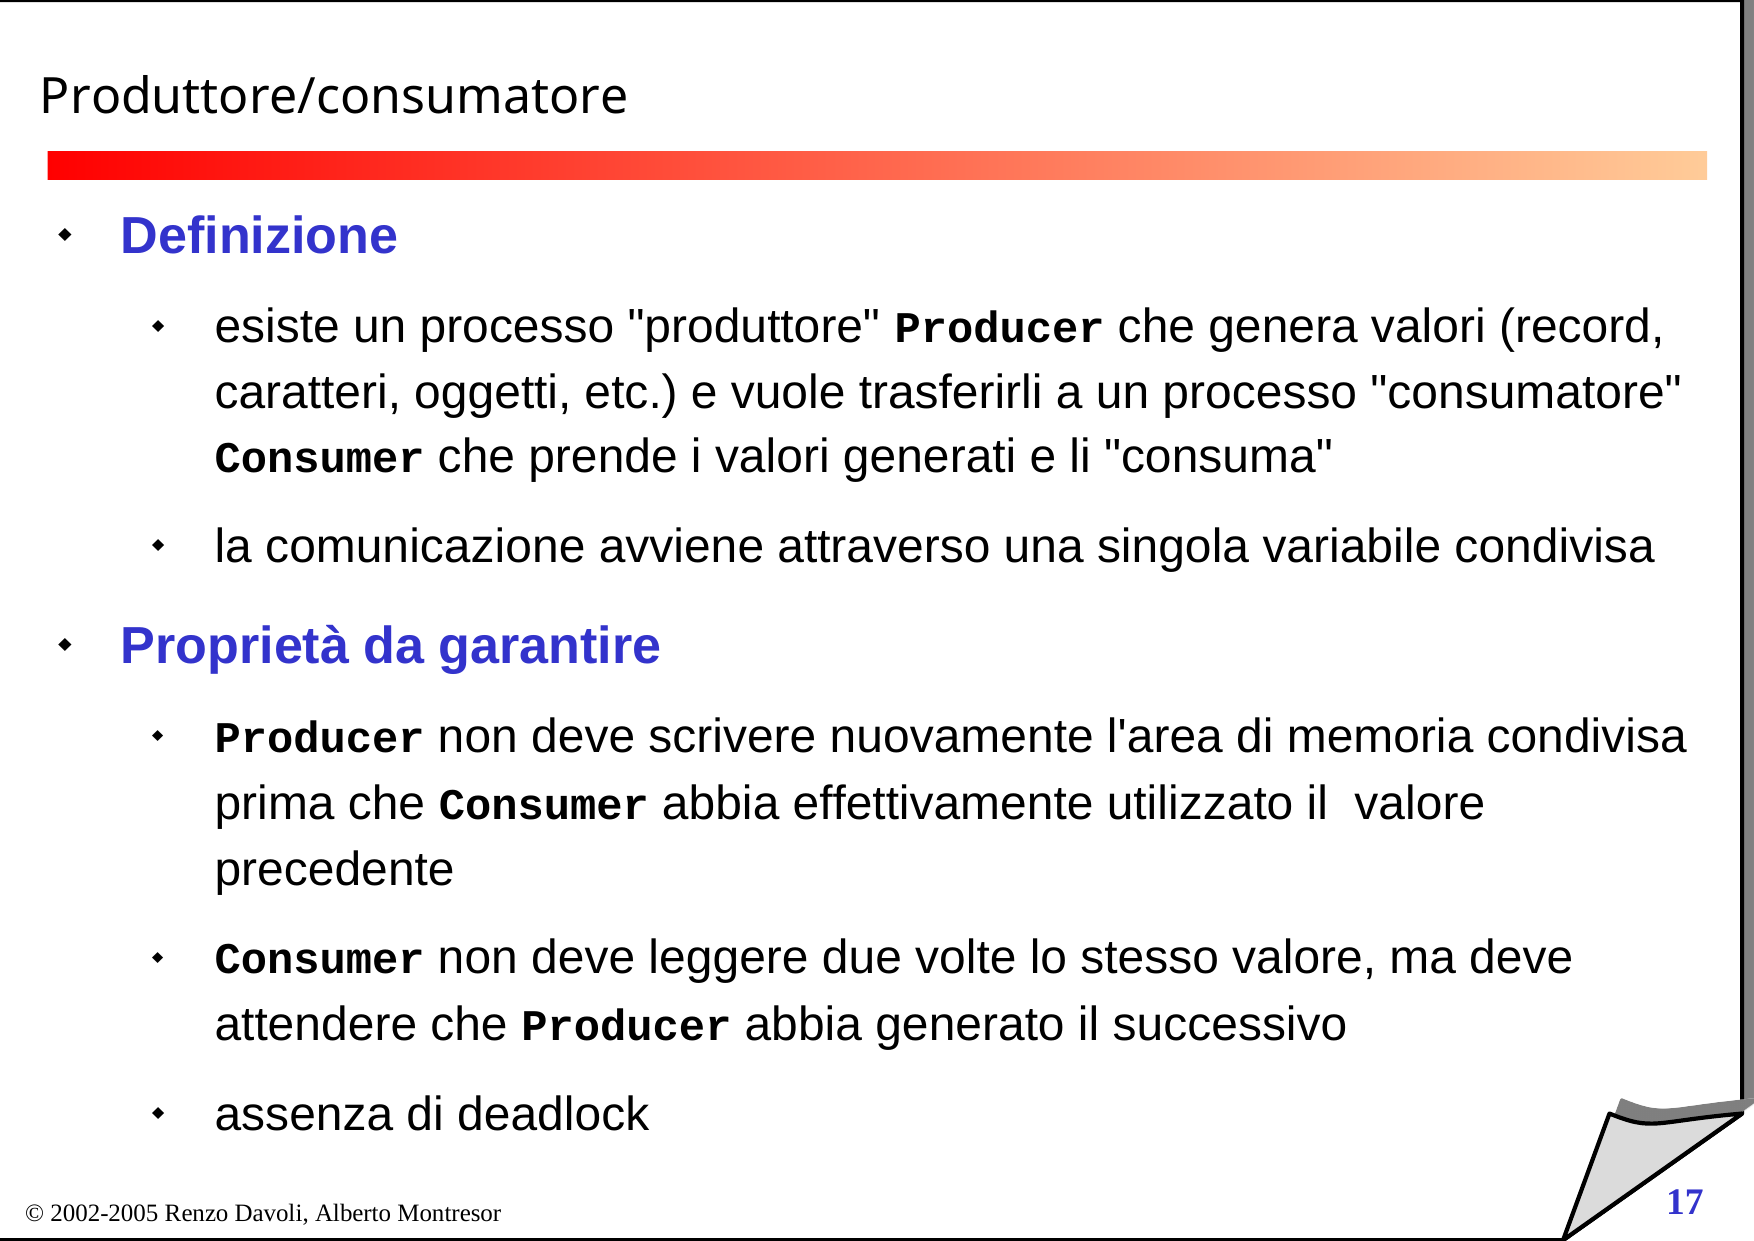

# Produttore/consumatore
Definizione
esiste un processo "produttore" Producer che genera valori (record, caratteri, oggetti, etc.) e vuole trasferirli a un processo "consumatore" Consumer che prende i valori generati e li "consuma"
la comunicazione avviene attraverso una singola variabile condivisa
Proprietà da garantire
Producer non deve scrivere nuovamente l'area di memoria condivisa prima che Consumer abbia effettivamente utilizzato il valore precedente
Consumer non deve leggere due volte lo stesso valore, ma deve attendere che Producer abbia generato il successivo
assenza di deadlock